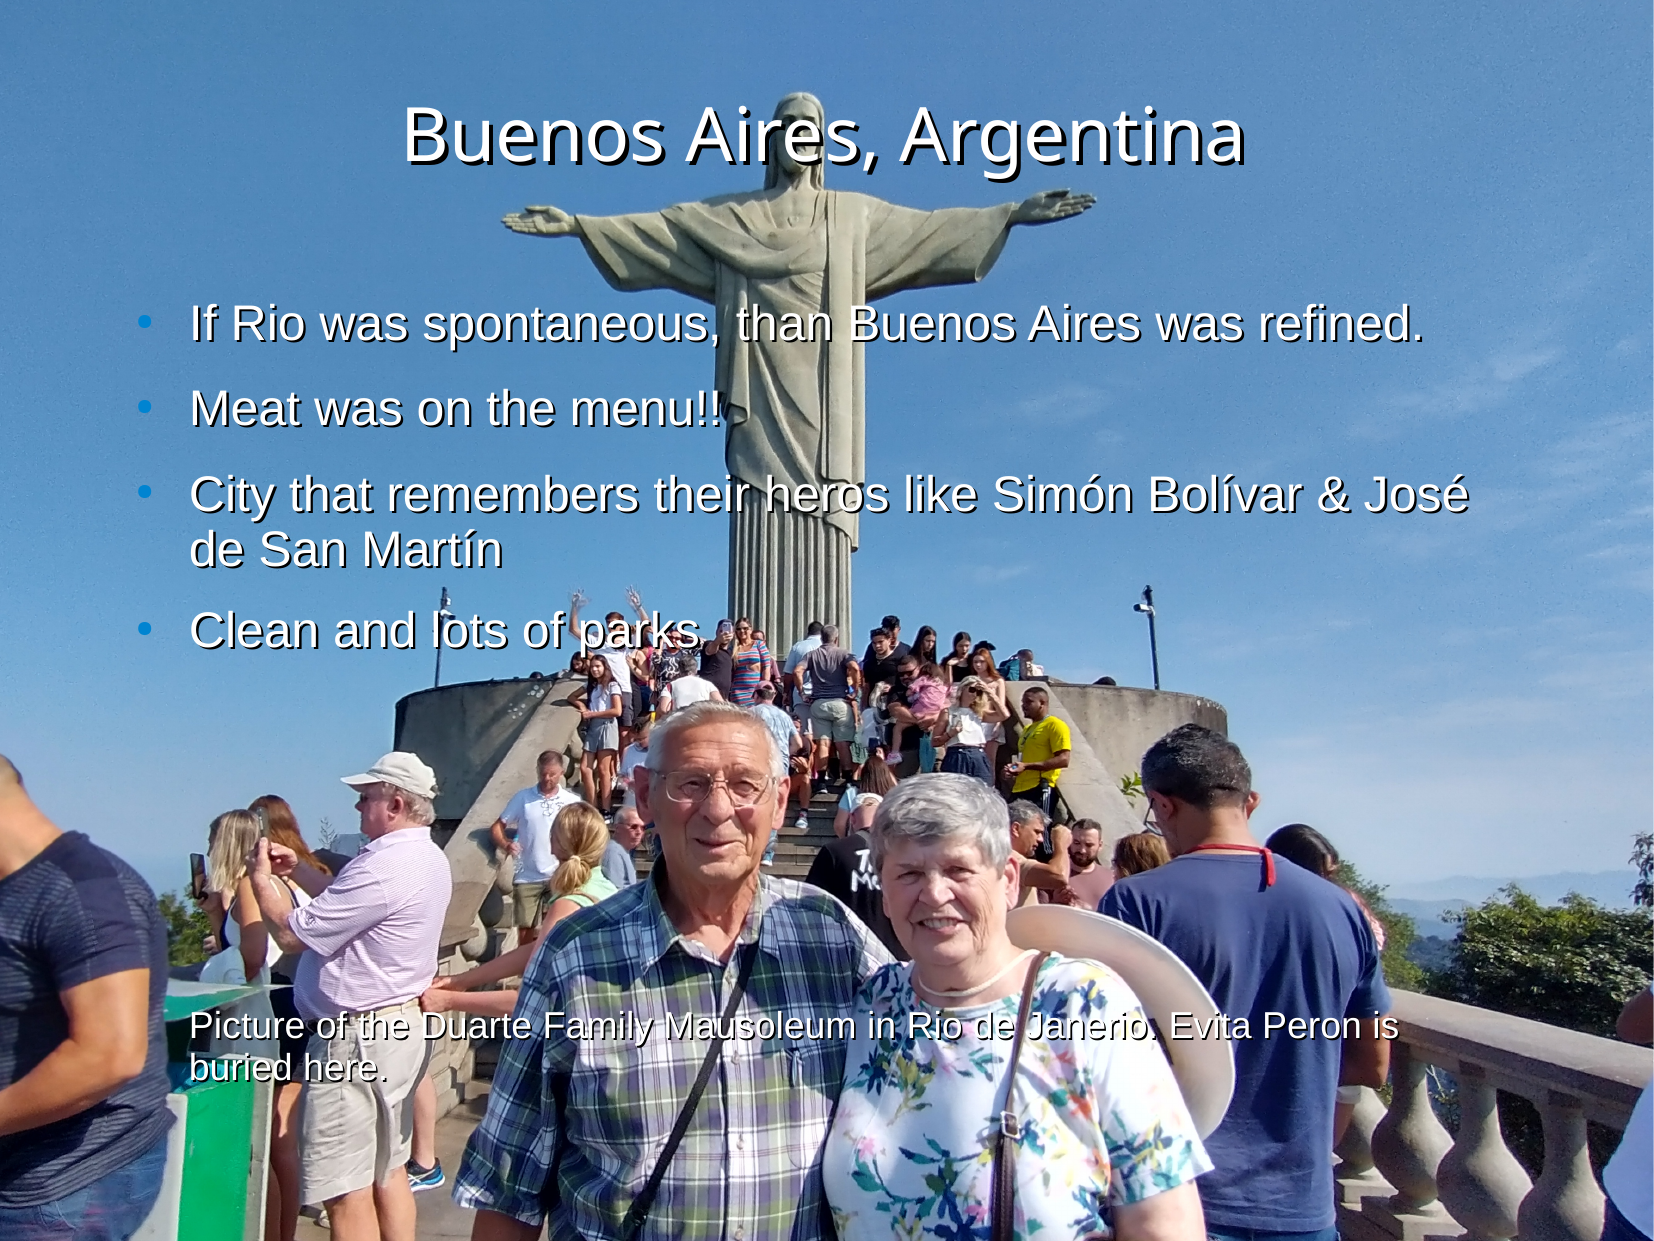

# Buenos Aires, Argentina
If Rio was spontaneous, than Buenos Aires was refined.
Meat was on the menu!!
City that remembers their heros like Simón Bolívar & José de San Martín
Clean and lots of parks
Picture of the Duarte Family Mausoleum in Rio de Janerio. Evita Peron is buried here.